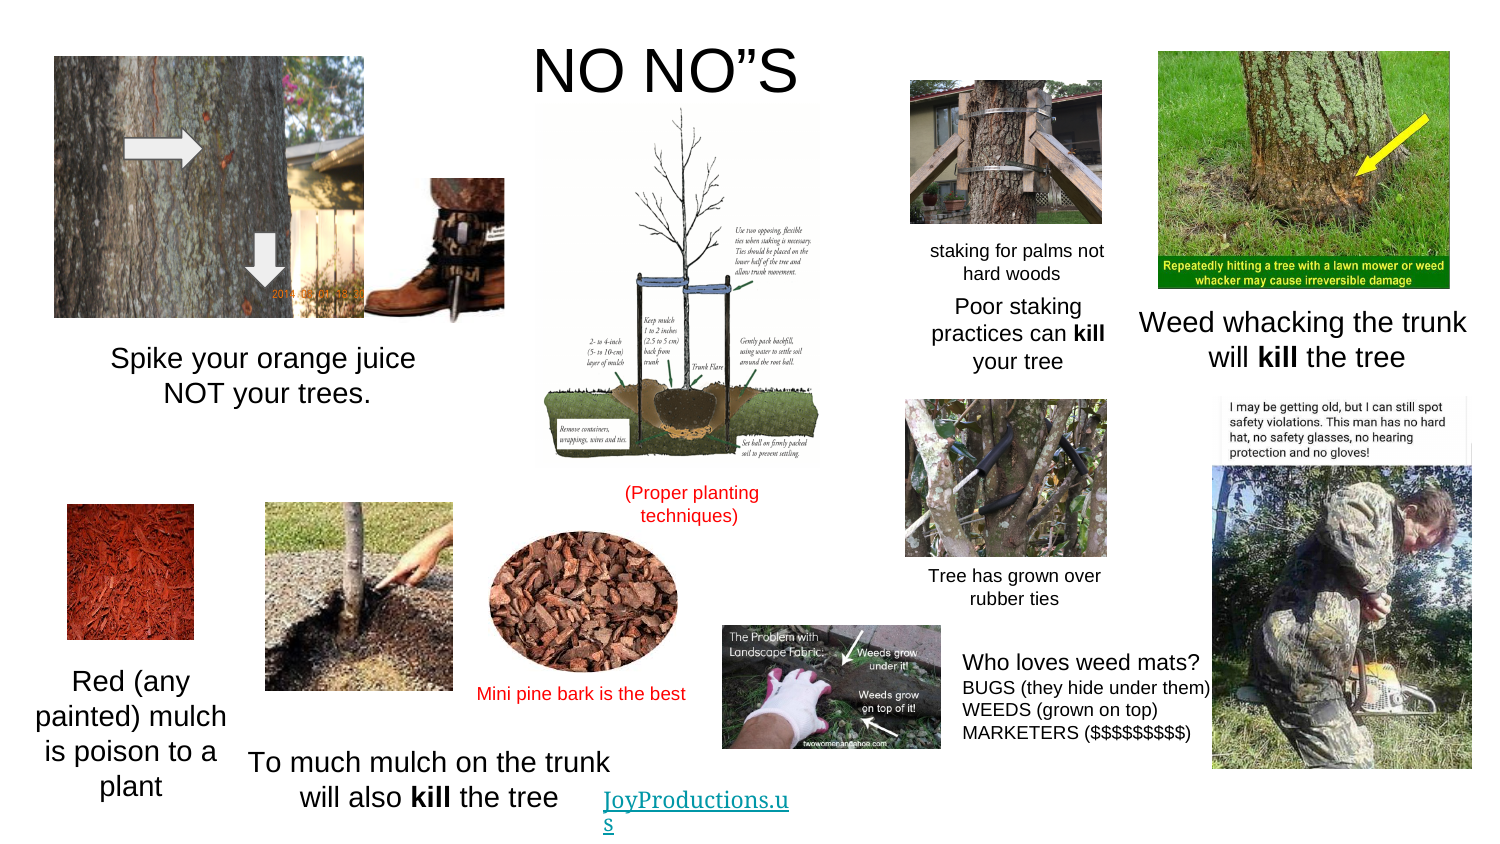

NO NO”S
 staking for palms not hard woods
Poor staking practices can kill your tree
Weed whacking the trunk
 will kill the tree
Spike your orange juice
NOT your trees.
(Proper planting techniques)
Tree has grown over rubber ties
Who loves weed mats?
BUGS (they hide under them)
WEEDS (grown on top)
MARKETERS ($$$$$$$$$)
Red (any painted) mulch is poison to a plant
Mini pine bark is the best
To much mulch on the trunk
will also kill the tree
JoyProductions.us